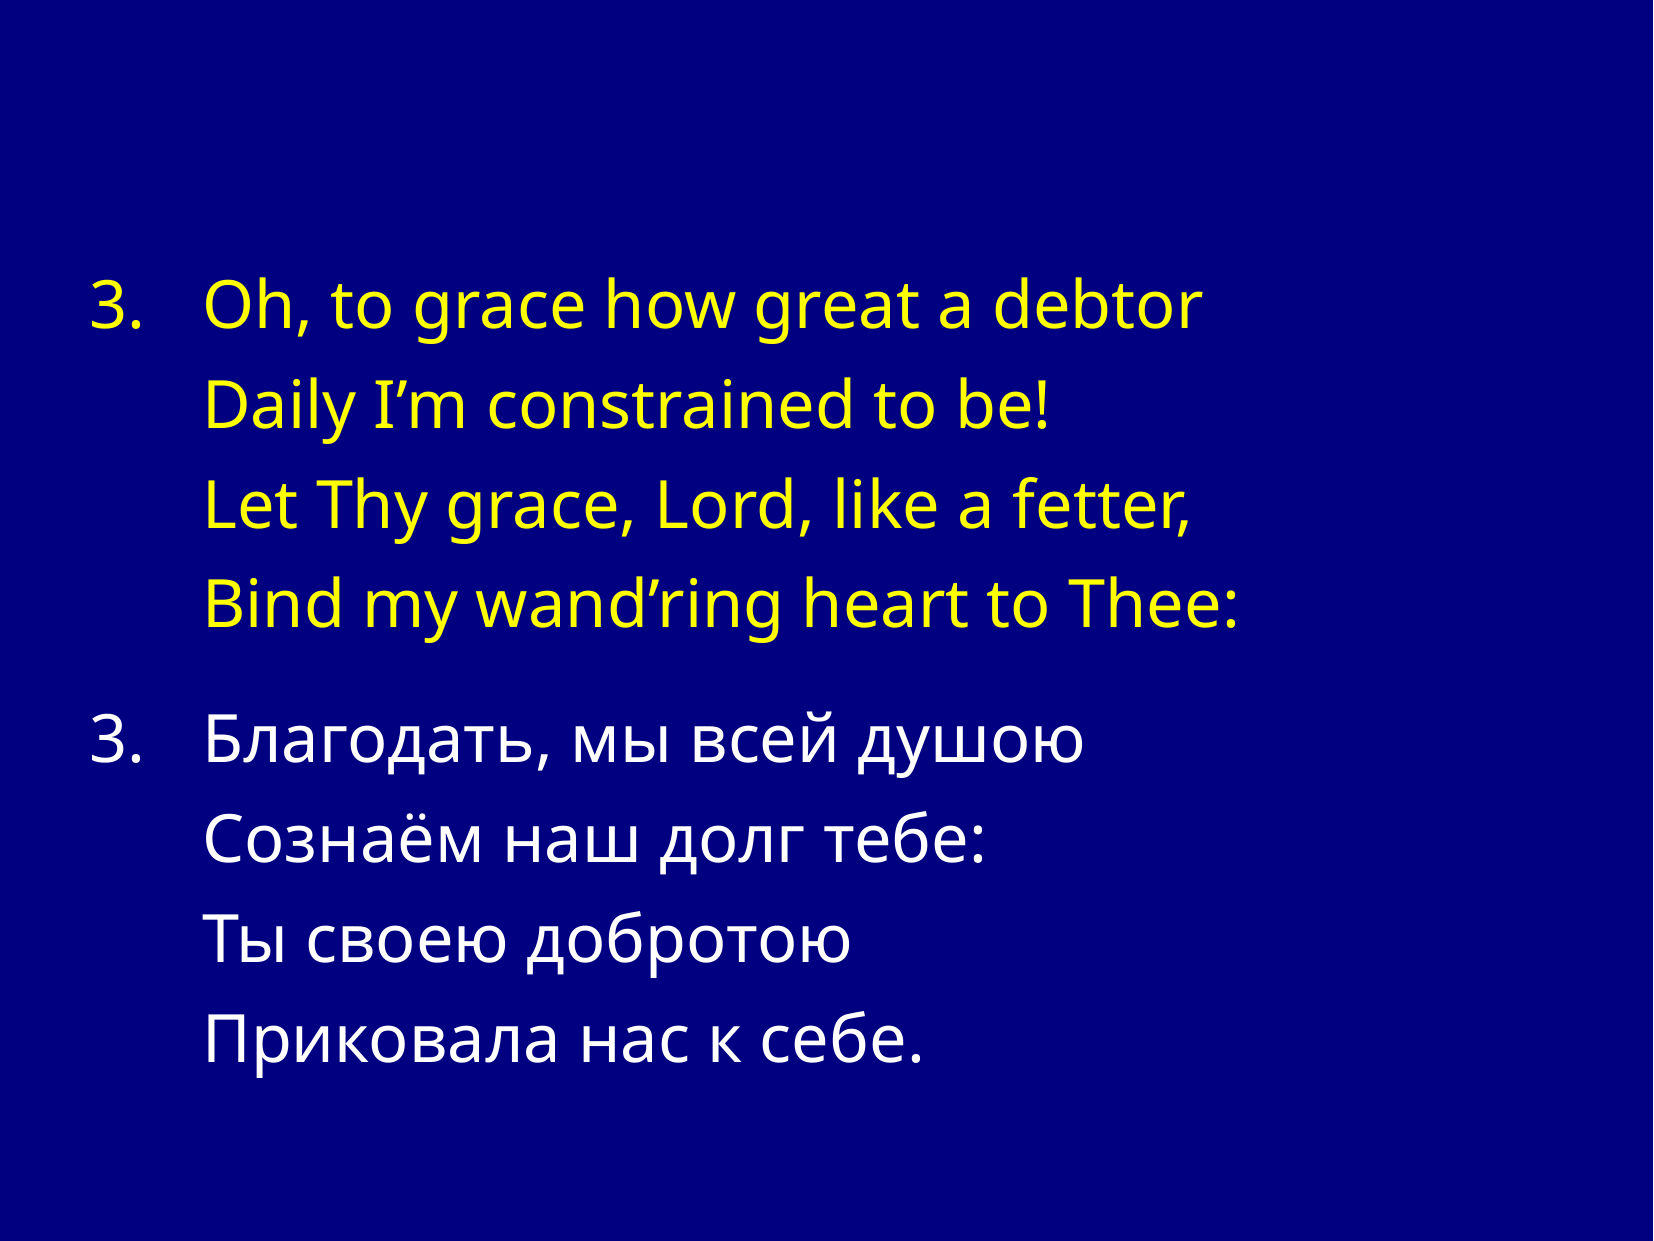

3.	Oh, to grace how great a debtor
	Daily I’m constrained to be!
	Let Thy grace, Lord, like a fetter,
	Bind my wand’ring heart to Thee:
3.	Благодать, мы всей душою
	Сознаём наш долг тебе:
	Ты своею добротою
	Приковала нас к себе.